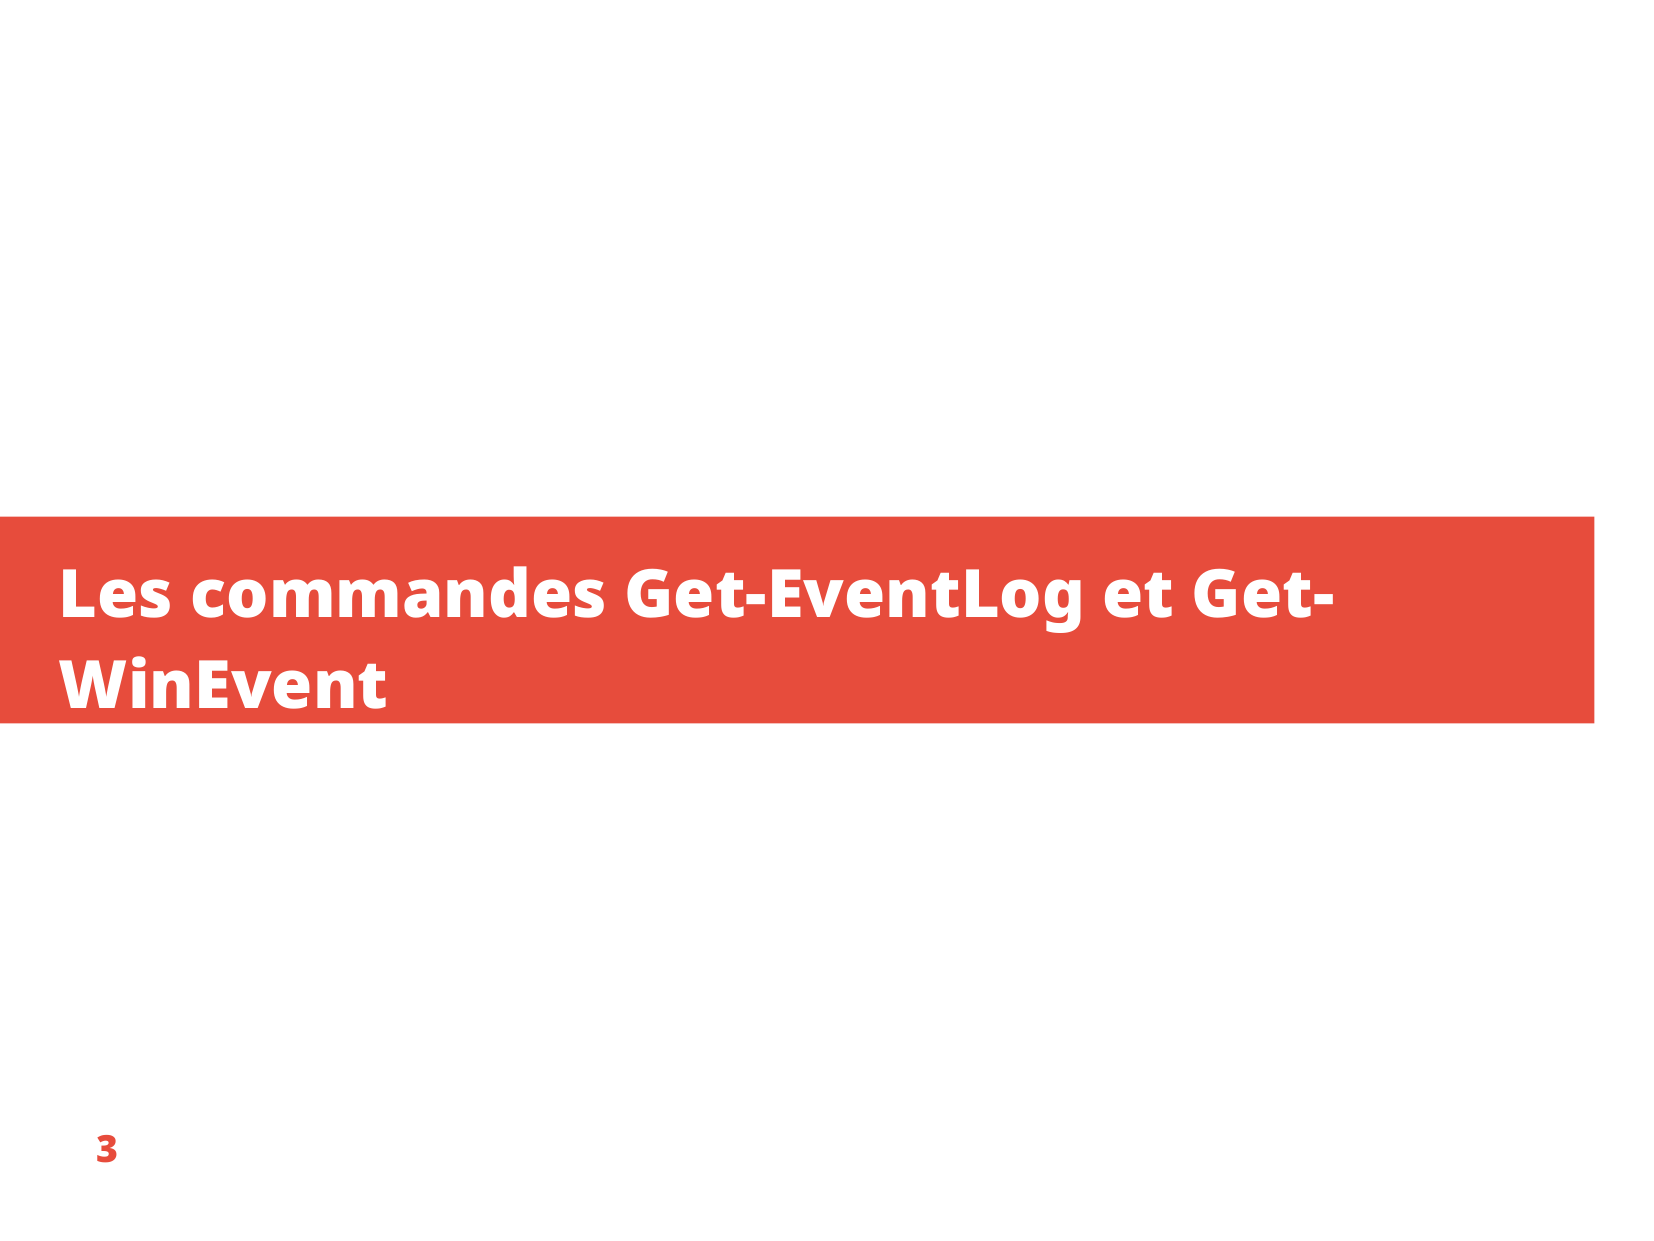

# Les commandes Get-EventLog et Get-WinEvent
3